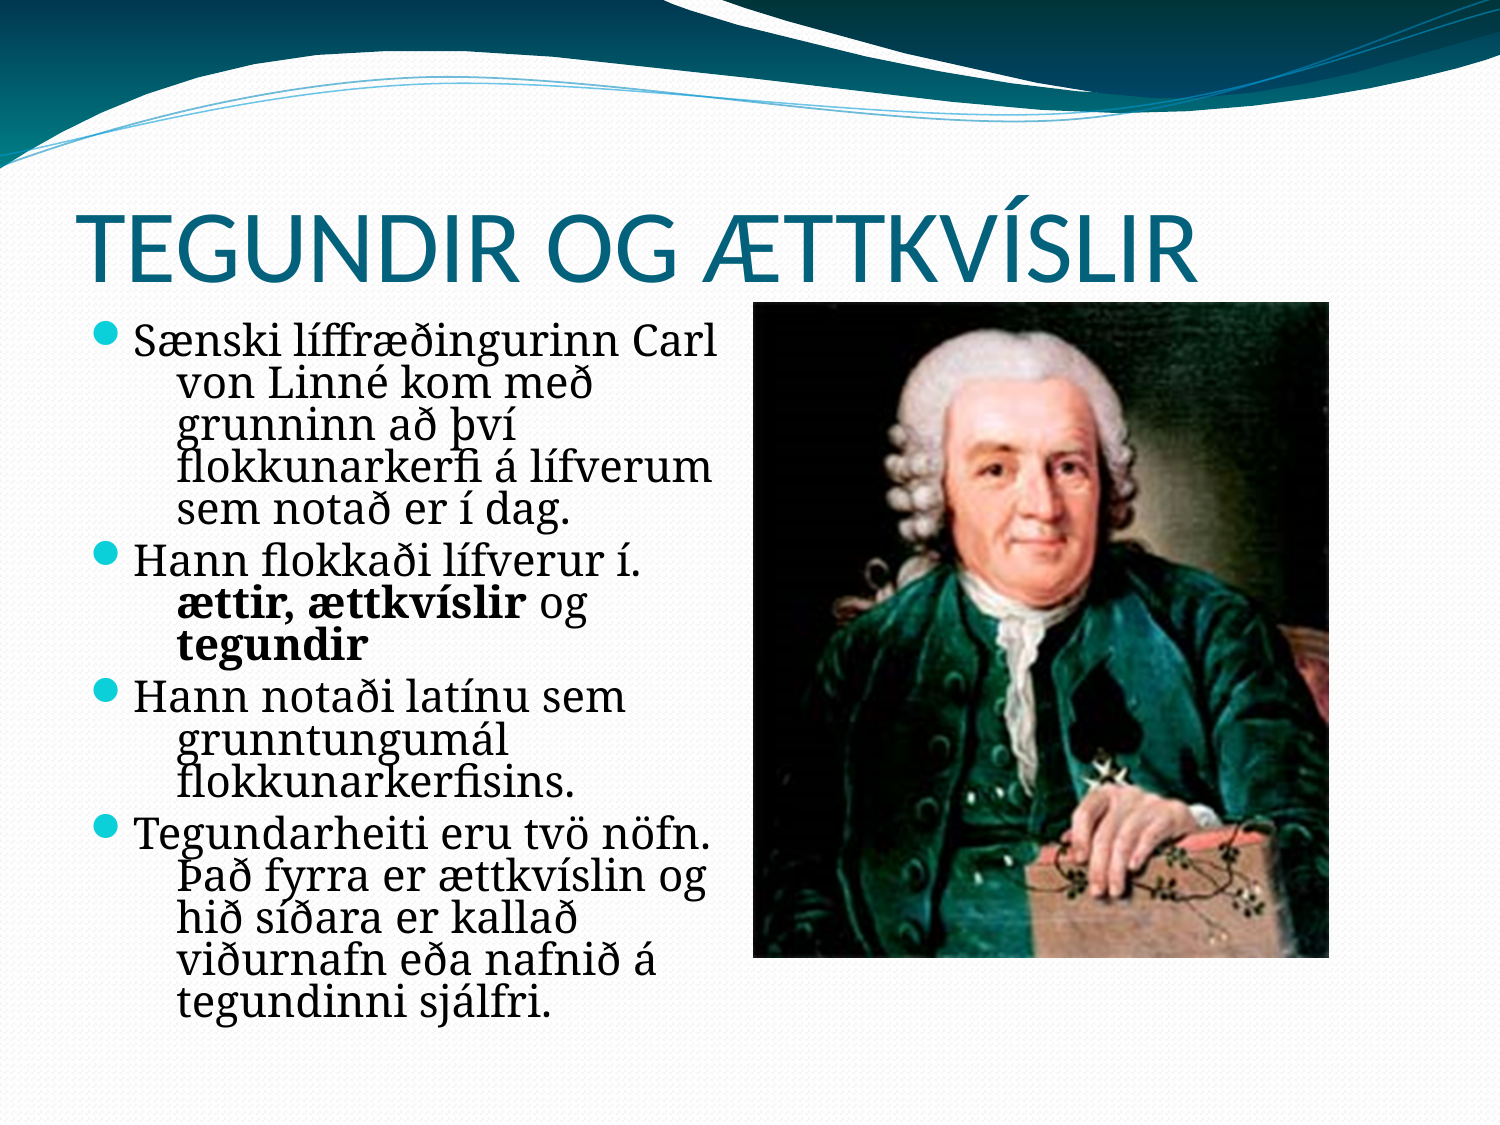

# TEGUNDIR OG ÆTTKVÍSLIR
Sænski líffræðingurinn Carl von Linné kom með grunninn að því flokkunarkerfi á lífverum sem notað er í dag.
Hann flokkaði lífverur í. ættir, ættkvíslir og tegundir
Hann notaði latínu sem grunntungumál flokkunarkerfisins.
Tegundarheiti eru tvö nöfn. Það fyrra er ættkvíslin og hið síðara er kallað viðurnafn eða nafnið á tegundinni sjálfri.